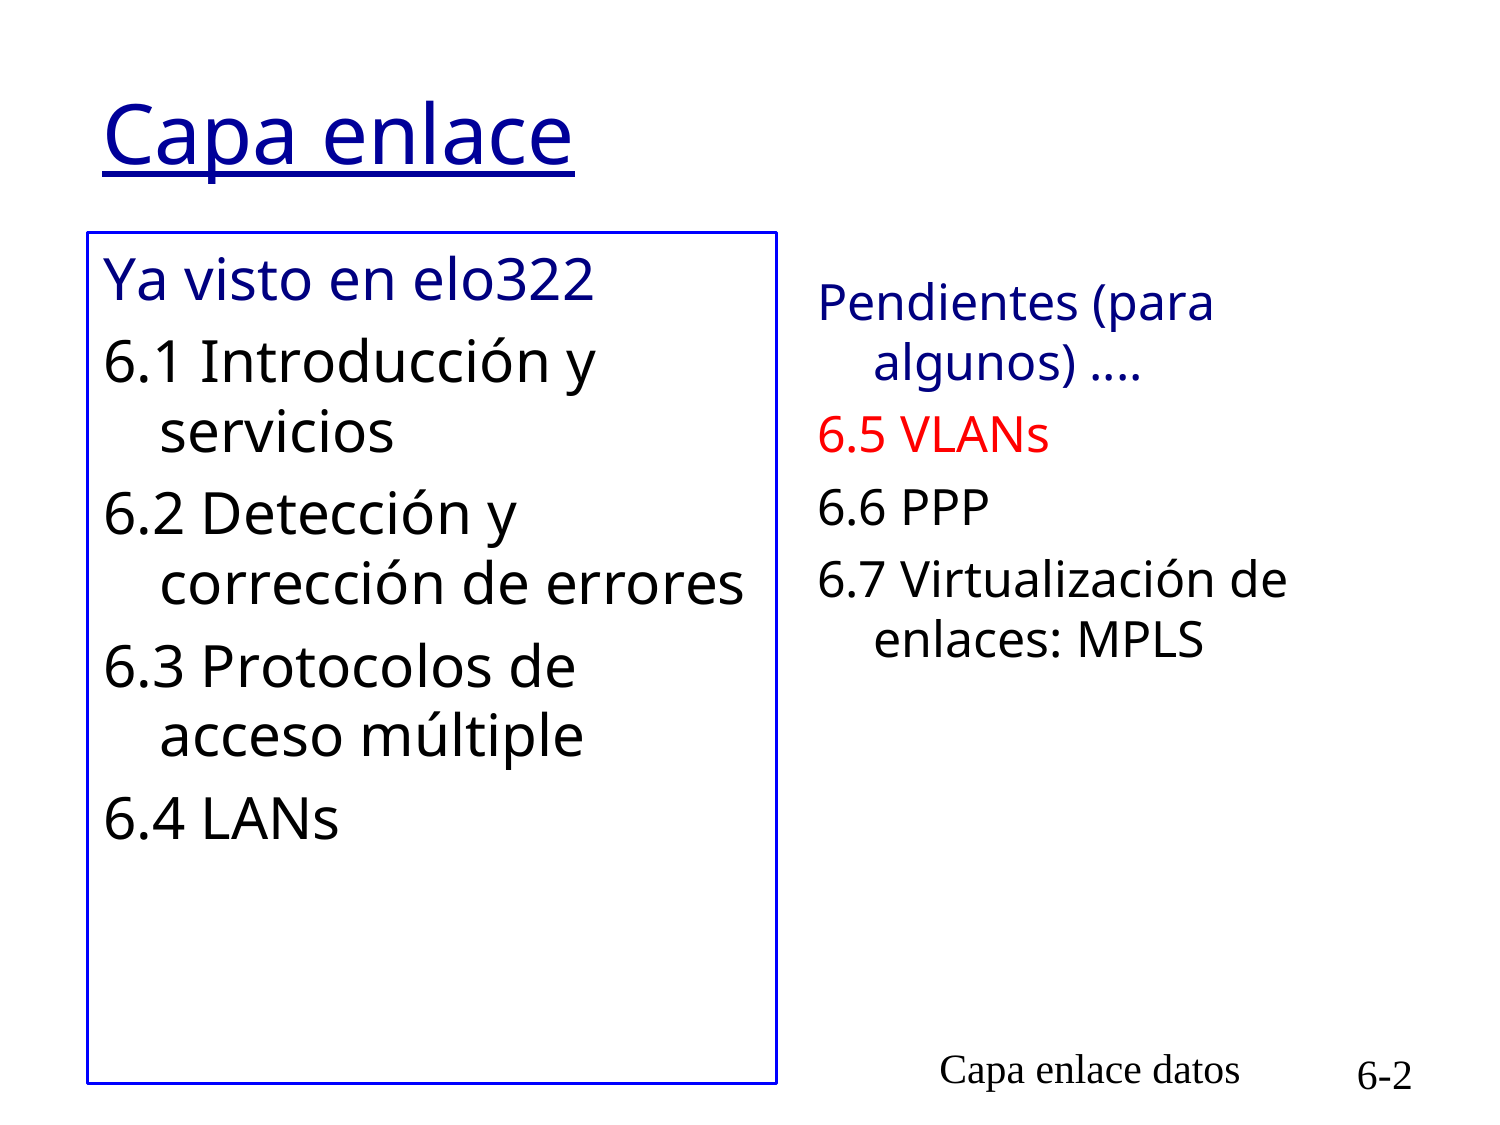

# Capa enlace
Ya visto en elo322
6.1 Introducción y servicios
6.2 Detección y corrección de errores
6.3 Protocolos de acceso múltiple
6.4 LANs
Pendientes (para algunos) ....
6.5 VLANs
6.6 PPP
6.7 Virtualización de enlaces: MPLS
2